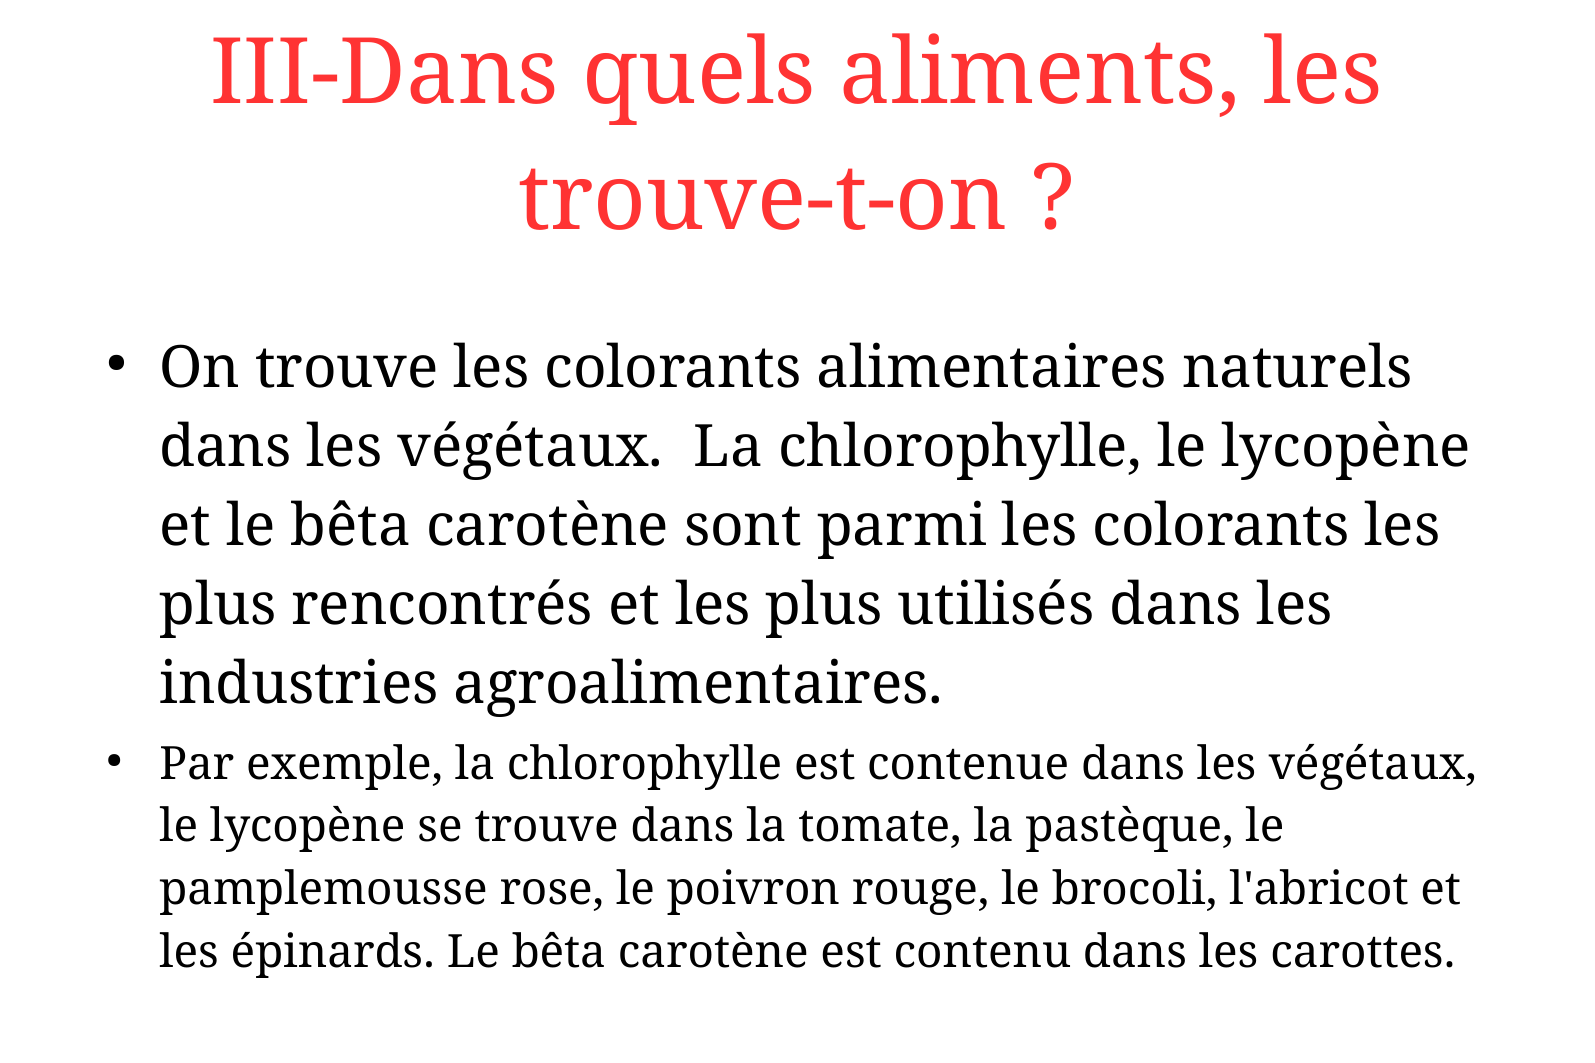

# III-Dans quels aliments, les trouve-t-on ?
On trouve les colorants alimentaires naturels dans les végétaux. La chlorophylle, le lycopène et le bêta carotène sont parmi les colorants les plus rencontrés et les plus utilisés dans les industries agroalimentaires.
Par exemple, la chlorophylle est contenue dans les végétaux, le lycopène se trouve dans la tomate, la pastèque, le pamplemousse rose, le poivron rouge, le brocoli, l'abricot et les épinards. Le bêta carotène est contenu dans les carottes.